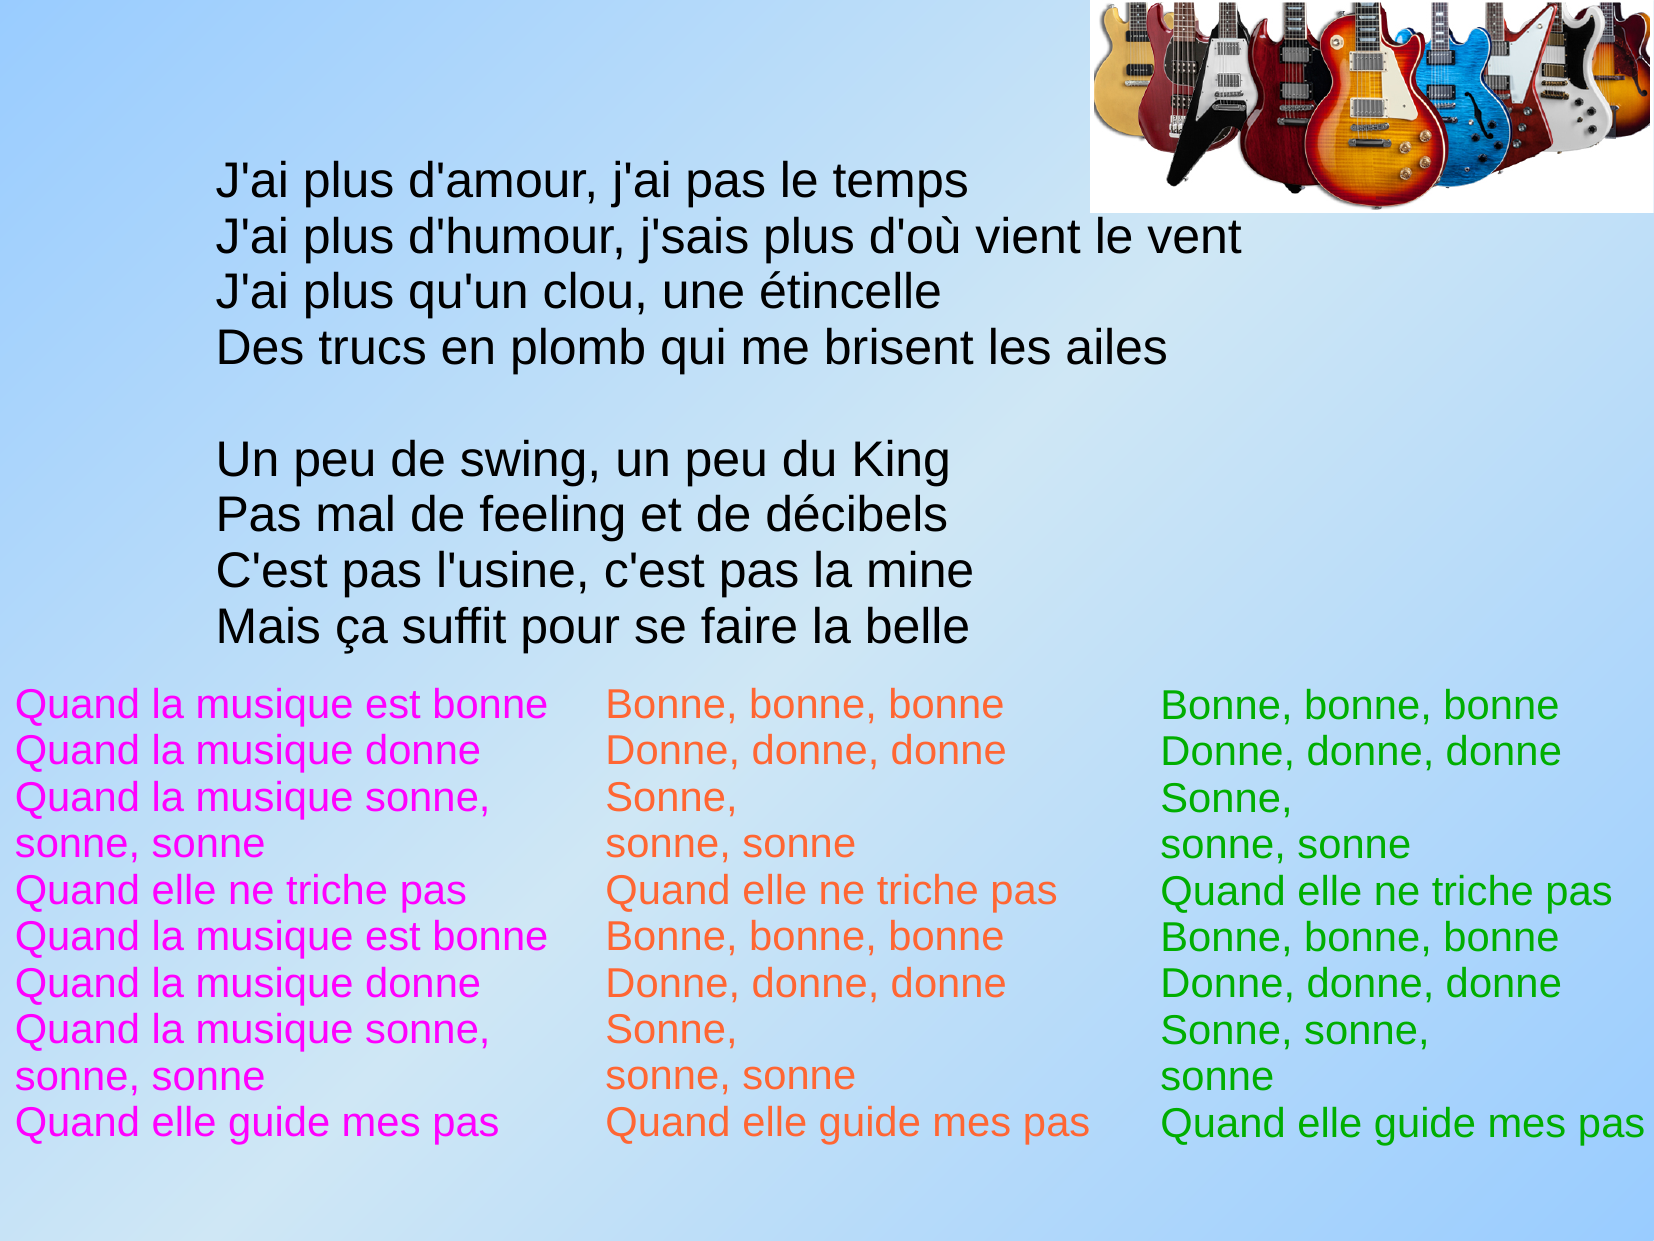

J'ai plus d'amour, j'ai pas le temps
J'ai plus d'humour, j'sais plus d'où vient le vent
J'ai plus qu'un clou, une étincelle
Des trucs en plomb qui me brisent les ailes
Un peu de swing, un peu du King
Pas mal de feeling et de décibels
C'est pas l'usine, c'est pas la mine
Mais ça suffit pour se faire la belle
Bonne, bonne, bonne
Donne, donne, donne
Sonne,
sonne, sonne
Quand elle ne triche pas
Bonne, bonne, bonne
Donne, donne, donne
Sonne,
sonne, sonne
Quand elle guide mes pas
Quand la musique est bonne
Quand la musique donne
Quand la musique sonne,
sonne, sonne
Quand elle ne triche pas
Quand la musique est bonne
Quand la musique donne
Quand la musique sonne,
sonne, sonne
Quand elle guide mes pas
Bonne, bonne, bonne
Donne, donne, donne
Sonne,
sonne, sonne
Quand elle ne triche pas
Bonne, bonne, bonne
Donne, donne, donne
Sonne, sonne,
sonne
Quand elle guide mes pas